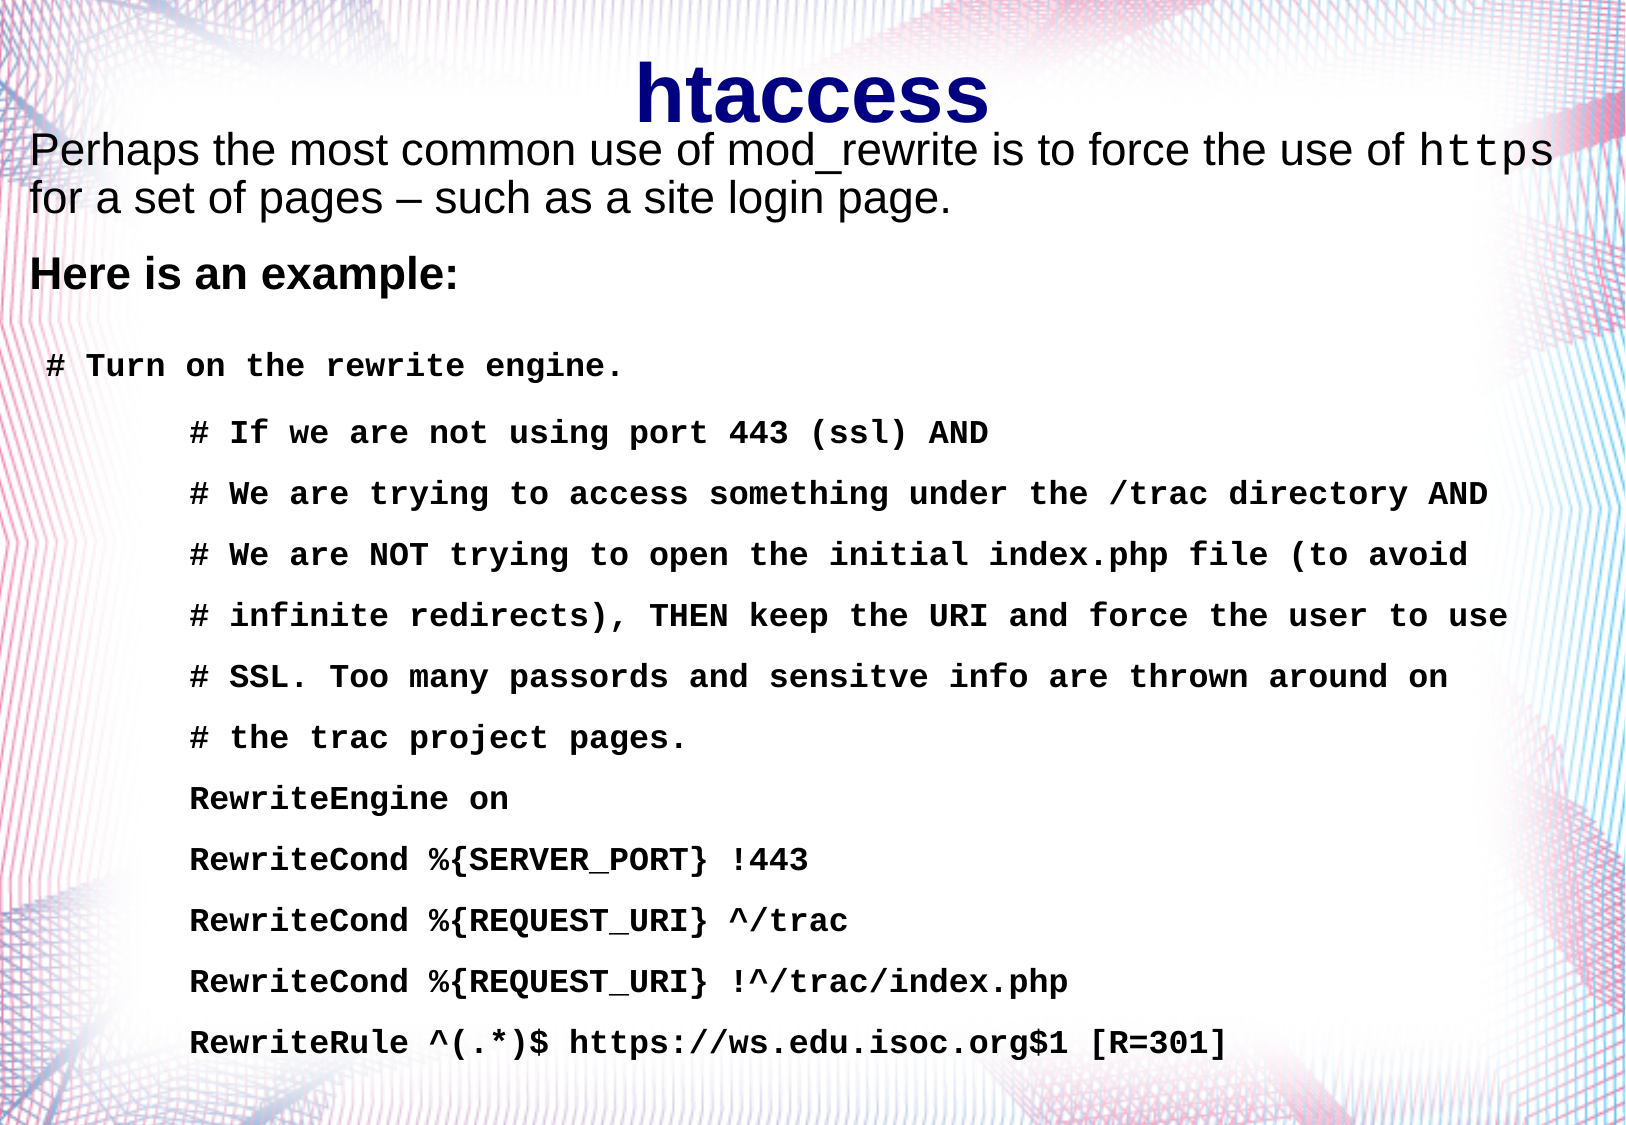

htaccess
Perhaps the most common use of mod_rewrite is to force the use of https for a set of pages – such as a site login page.
Here is an example:
 # Turn on the rewrite engine.
 # If we are not using port 443 (ssl) AND
 # We are trying to access something under the /trac directory AND
 # We are NOT trying to open the initial index.php file (to avoid
 # infinite redirects), THEN keep the URI and force the user to use
 # SSL. Too many passords and sensitve info are thrown around on
 # the trac project pages.
 RewriteEngine on
 RewriteCond %{SERVER_PORT} !443
 RewriteCond %{REQUEST_URI} ^/trac
 RewriteCond %{REQUEST_URI} !^/trac/index.php
 RewriteRule ^(.*)$ https://ws.edu.isoc.org$1 [R=301]